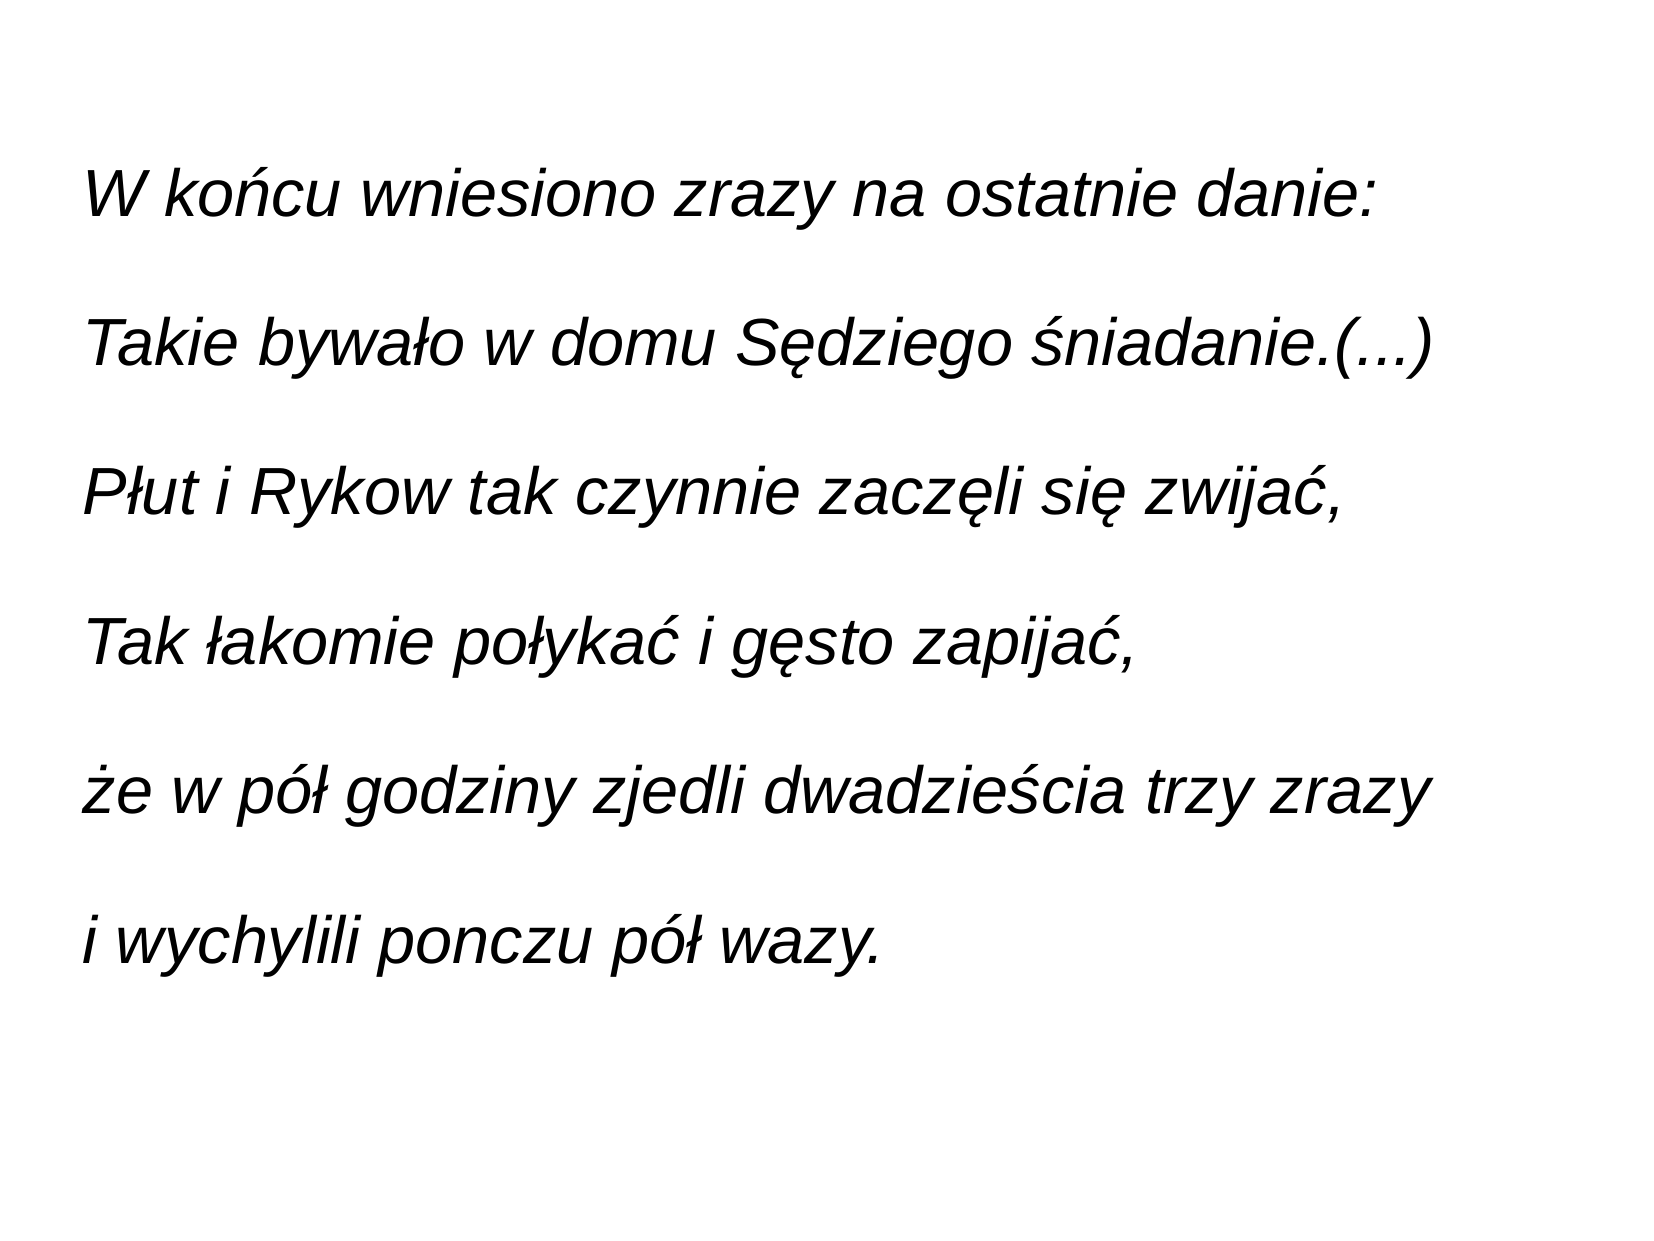

# W końcu wniesiono zrazy na ostatnie danie:
Takie bywało w domu Sędziego śniadanie.(...)
Płut i Rykow tak czynnie zaczęli się zwijać,
Tak łakomie połykać i gęsto zapijać,
że w pół godziny zjedli dwadzieścia trzy zrazy
i wychylili ponczu pół wazy.